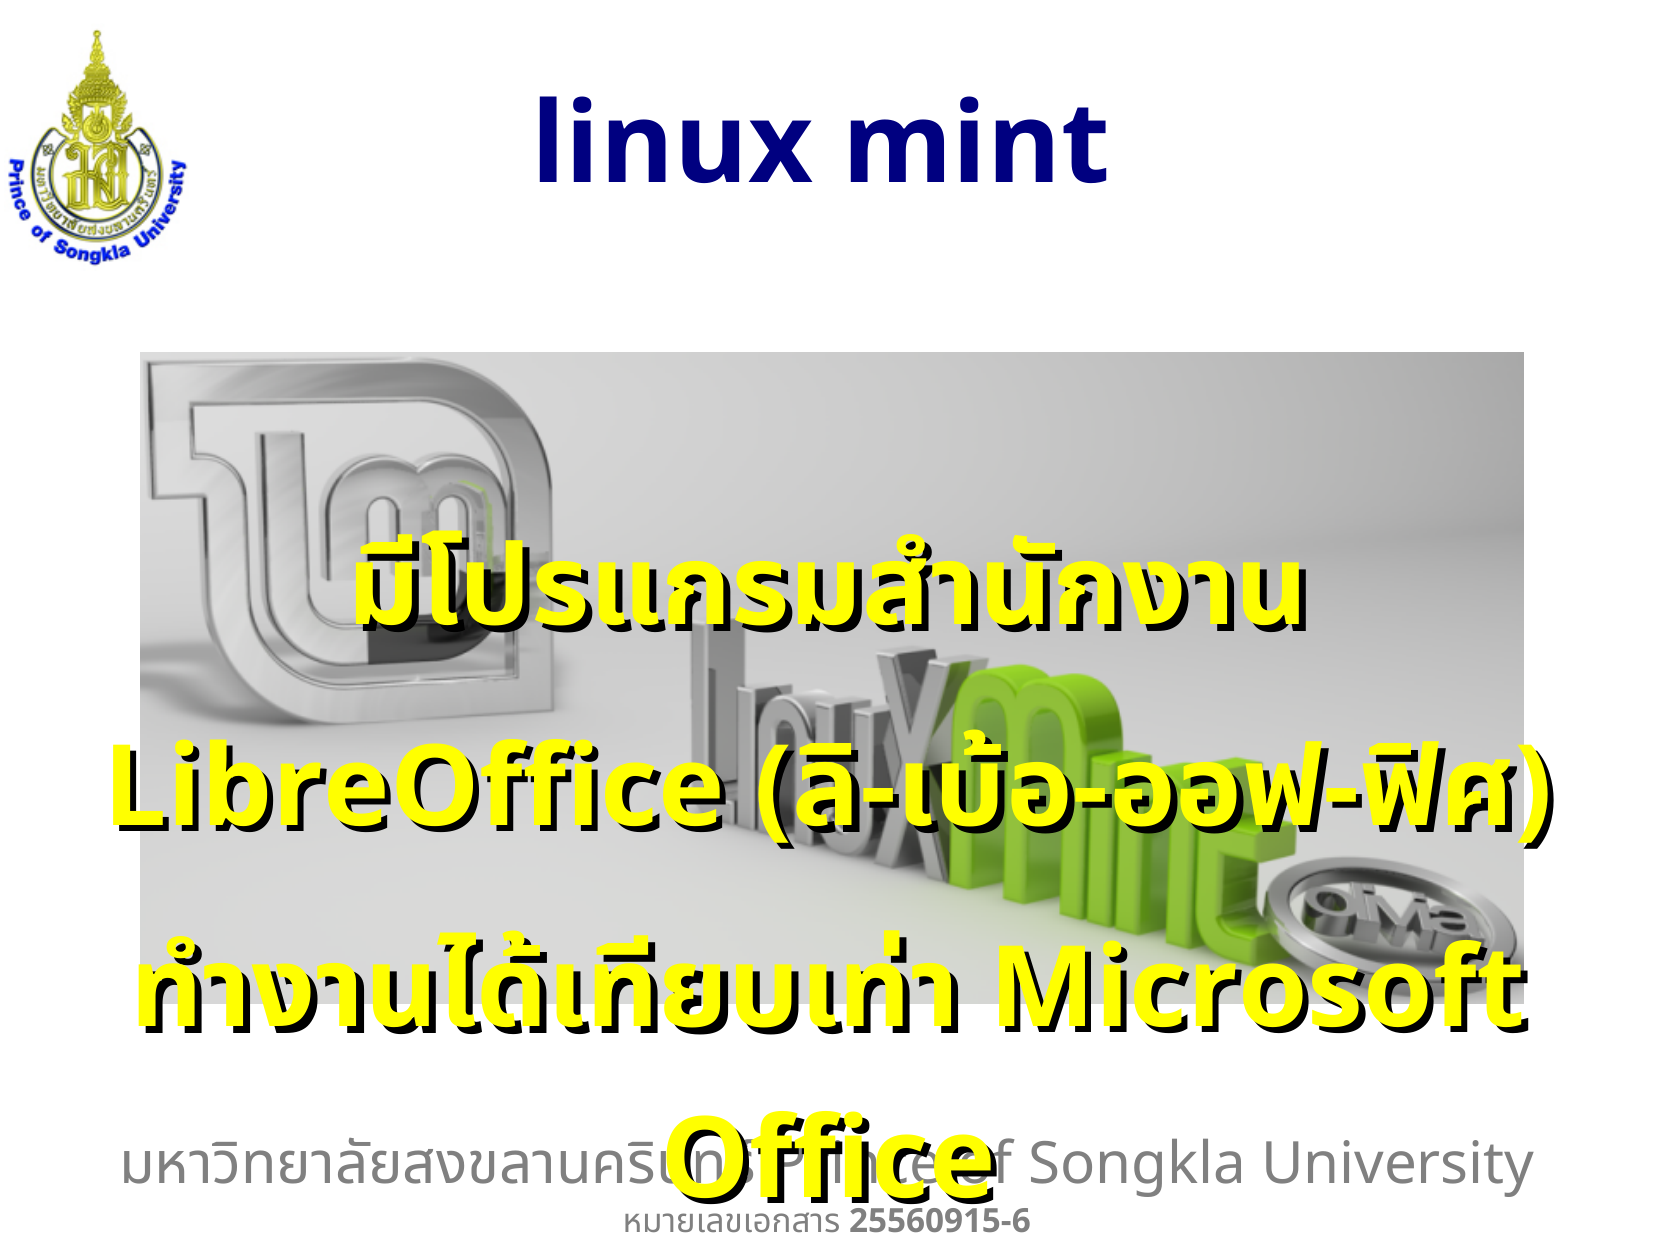

# linux mint
มีโปรแกรมสำนักงาน
LibreOffice (ลิ-เบ้อ-ออฟ-ฟิศ)
ทำงานได้เทียบเท่า Microsoft Office